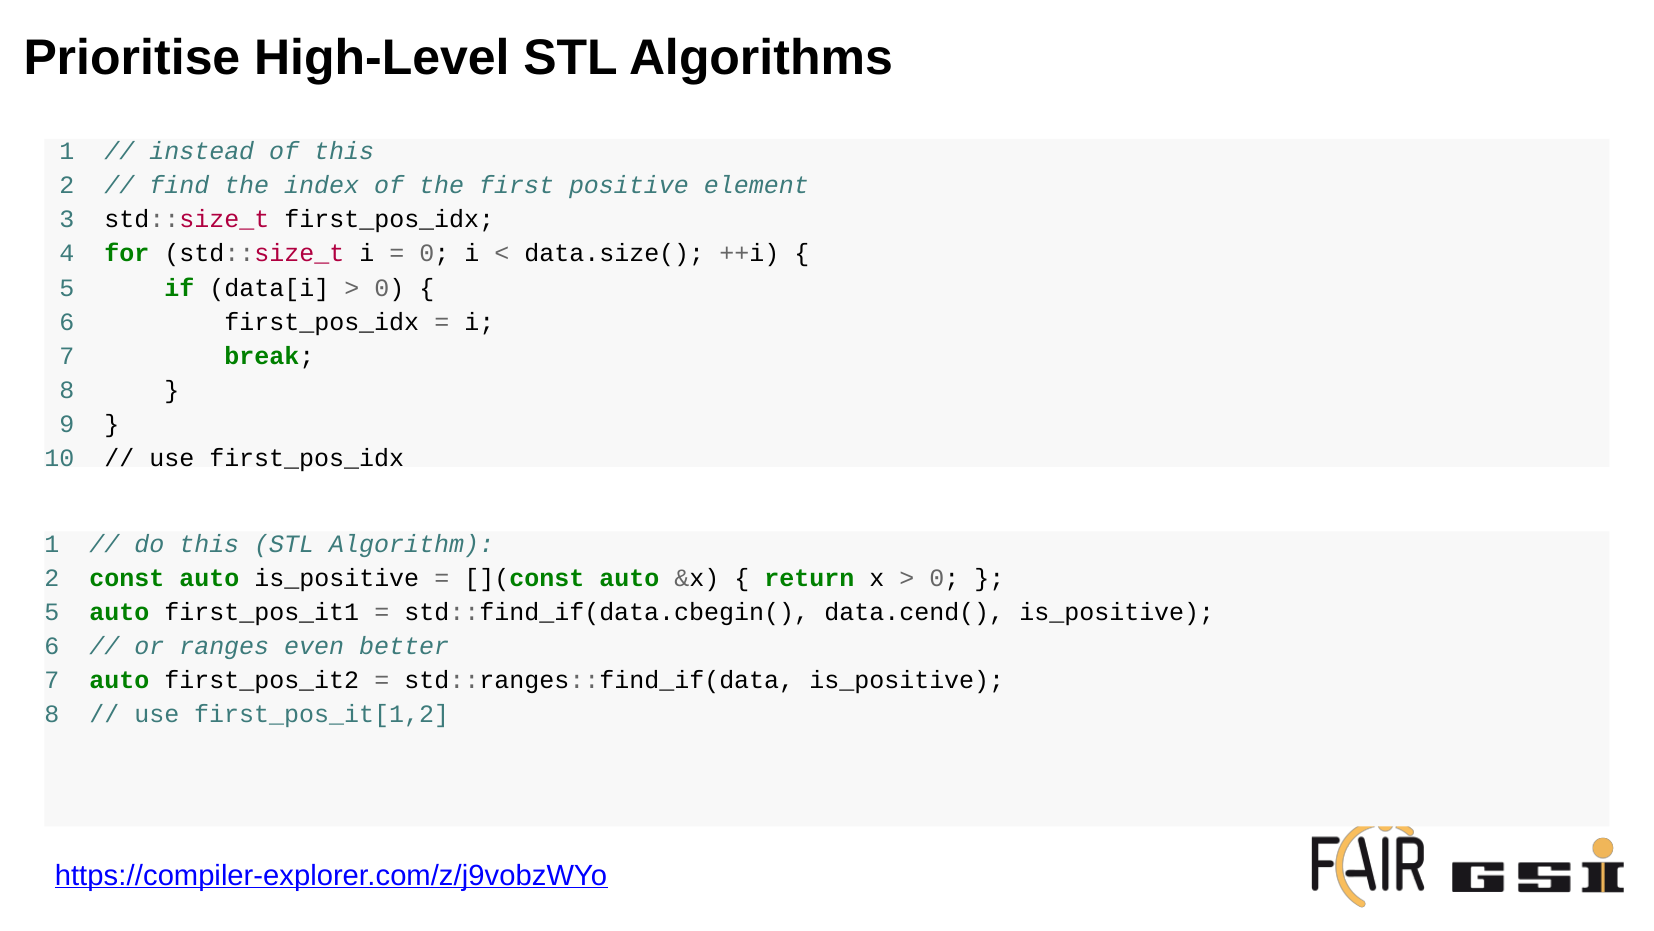

# Prioritise High-Level STL Algorithms
 1 // instead of this
 2 // find the index of the first positive element
 3 std::size_t first_pos_idx;
 4 for (std::size_t i = 0; i < data.size(); ++i) {
 5 if (data[i] > 0) {
 6 first_pos_idx = i;
 7 break;
 8 }
 9 }
10 // use first_pos_idx
1 // do this (STL Algorithm):
2 const auto is_positive = [](const auto &x) { return x > 0; };
5 auto first_pos_it1 = std::find_if(data.cbegin(), data.cend(), is_positive);
6 // or ranges even better
7 auto first_pos_it2 = std::ranges::find_if(data, is_positive);
8 // use first_pos_it[1,2]
https://compiler-explorer.com/z/j9vobzWYo